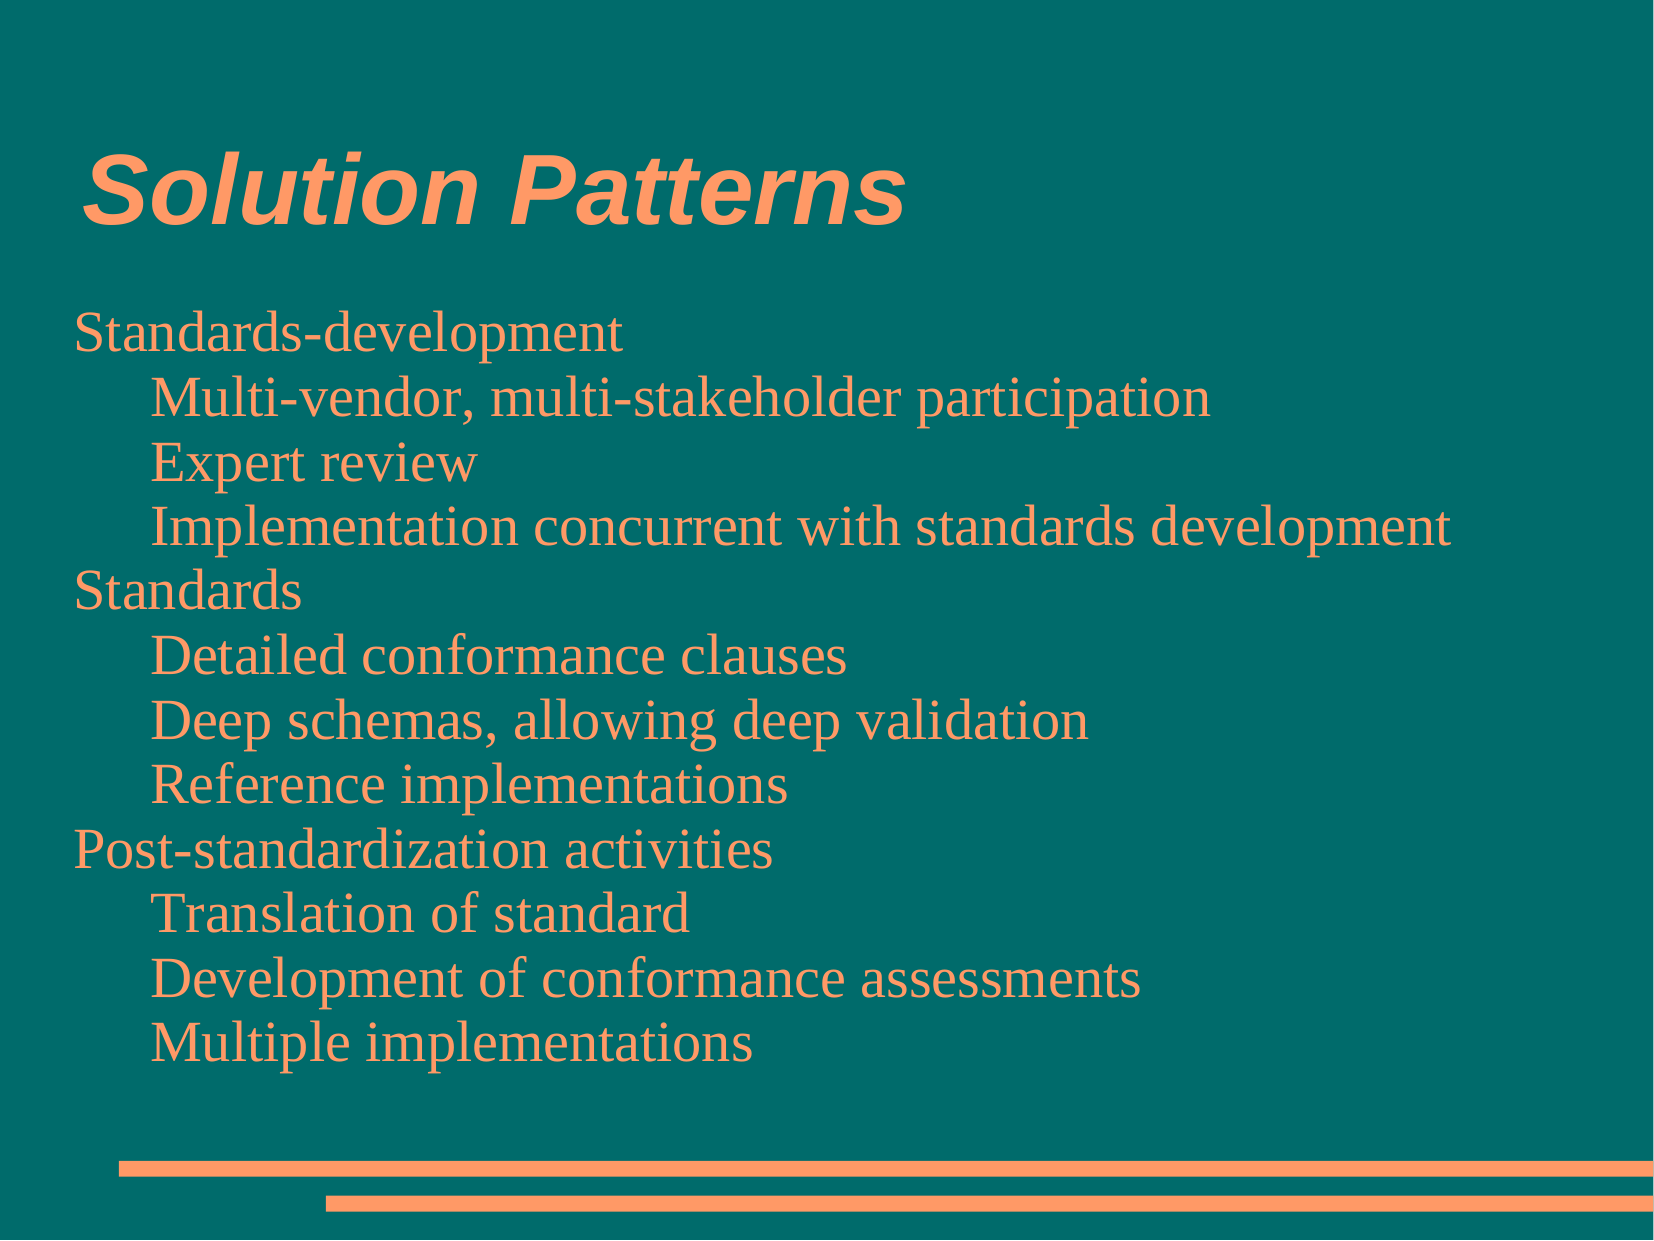

# Solution Patterns
Standards-development
Multi-vendor, multi-stakeholder participation
Expert review
Implementation concurrent with standards development
Standards
Detailed conformance clauses
Deep schemas, allowing deep validation
Reference implementations
Post-standardization activities
Translation of standard
Development of conformance assessments
Multiple implementations